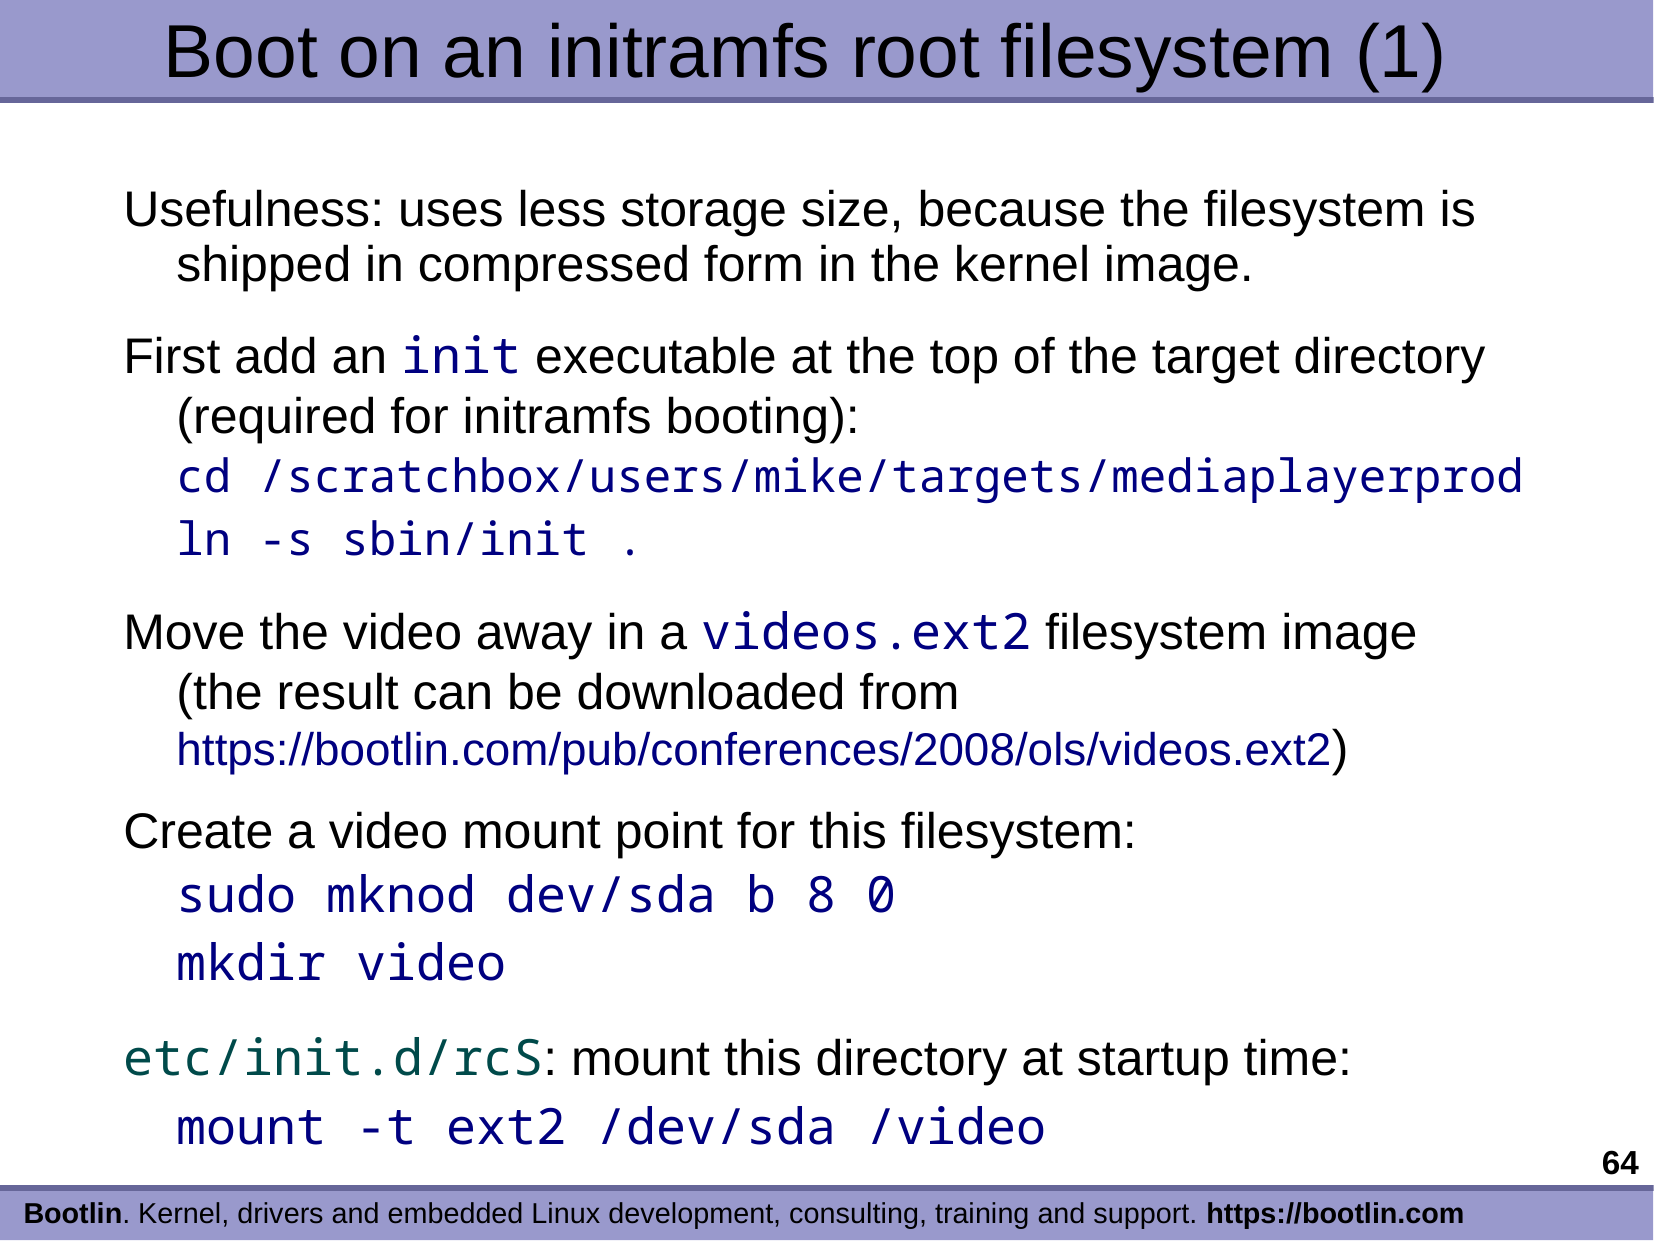

# Boot on an initramfs root filesystem (1)
Usefulness: uses less storage size, because the filesystem is shipped in compressed form in the kernel image.
First add an init executable at the top of the target directory (required for initramfs booting):
cd /scratchbox/users/mike/targets/mediaplayerprod
ln -s sbin/init .
Move the video away in a videos.ext2 filesystem image
(the result can be downloaded from
https://bootlin.com/pub/conferences/2008/ols/videos.ext2)
Create a video mount point for this filesystem:
sudo mknod dev/sda b 8 0
mkdir video
etc/init.d/rcS: mount this directory at startup time:
mount -t ext2 /dev/sda /video